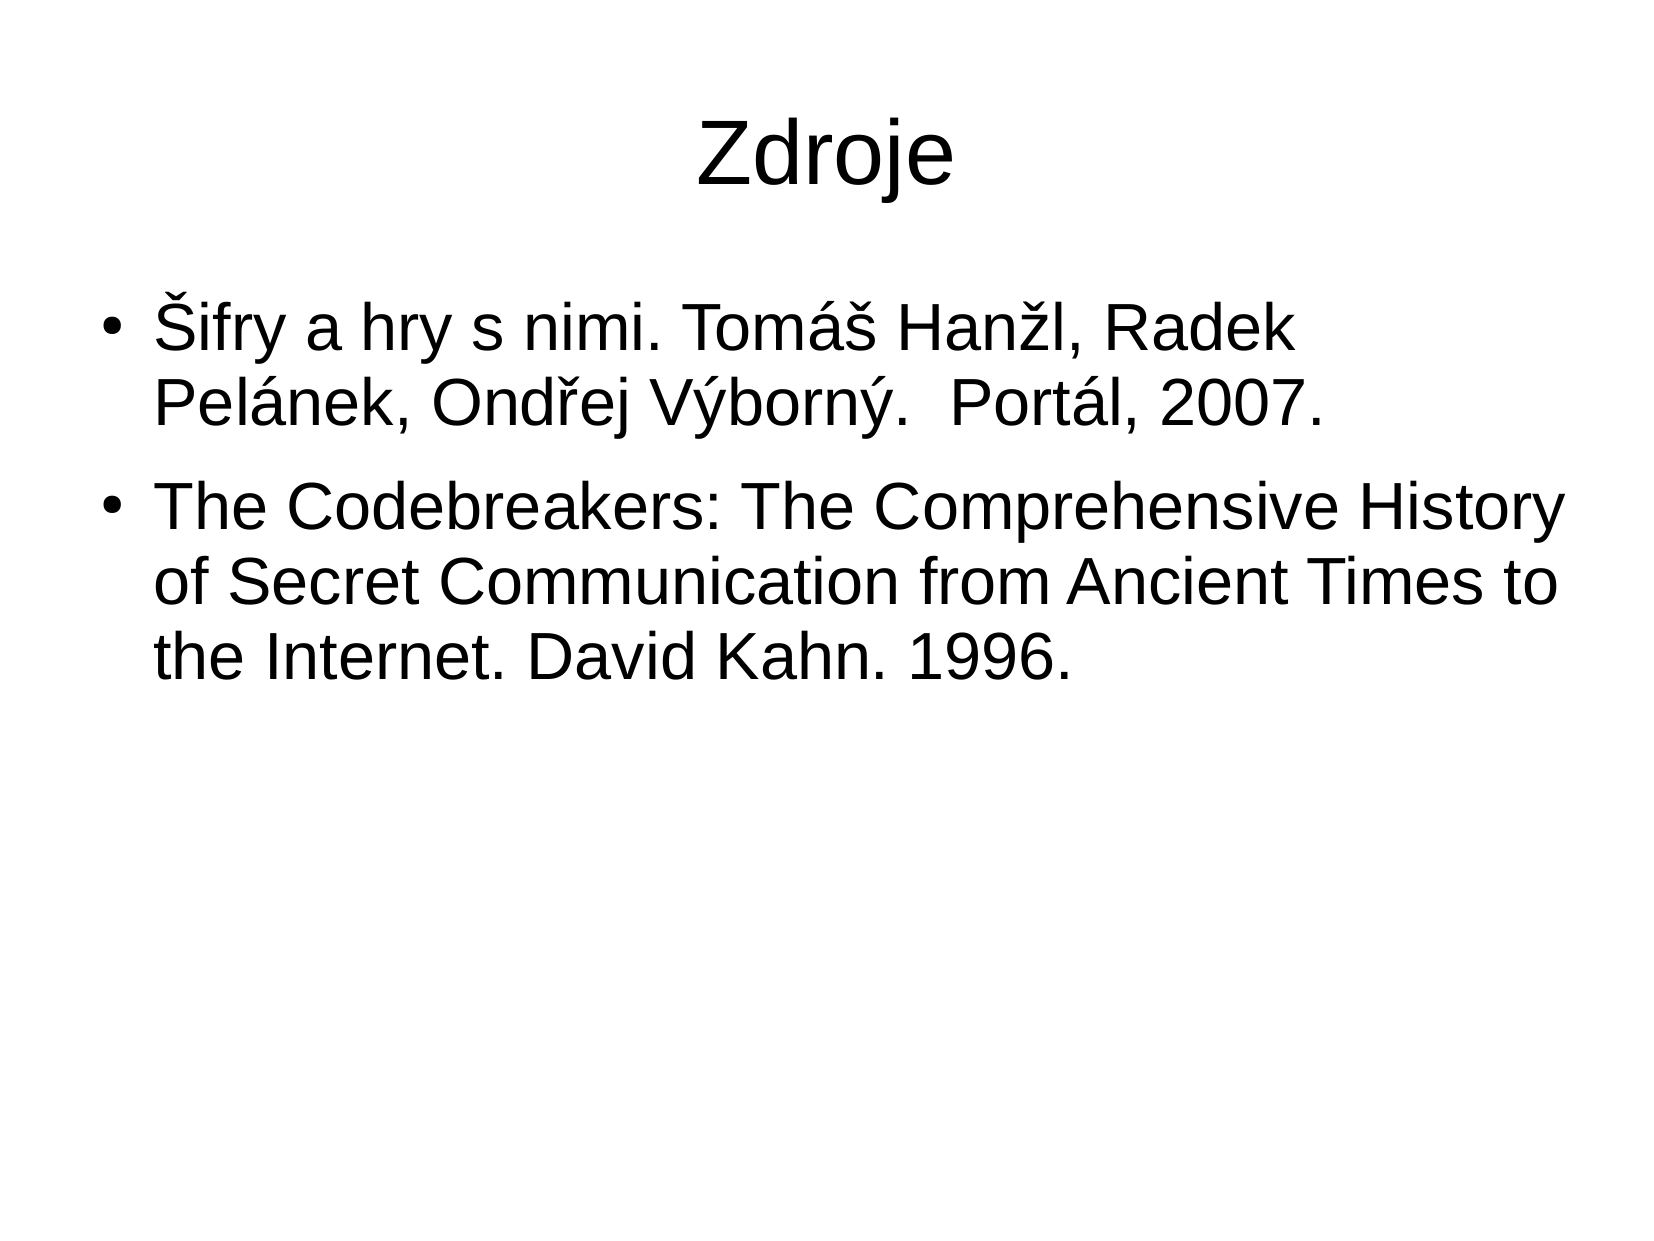

# Zdroje
Šifry a hry s nimi. Tomáš Hanžl, Radek Pelánek, Ondřej Výborný. Portál, 2007.
The Codebreakers: The Comprehensive History of Secret Communication from Ancient Times to the Internet. David Kahn. 1996.